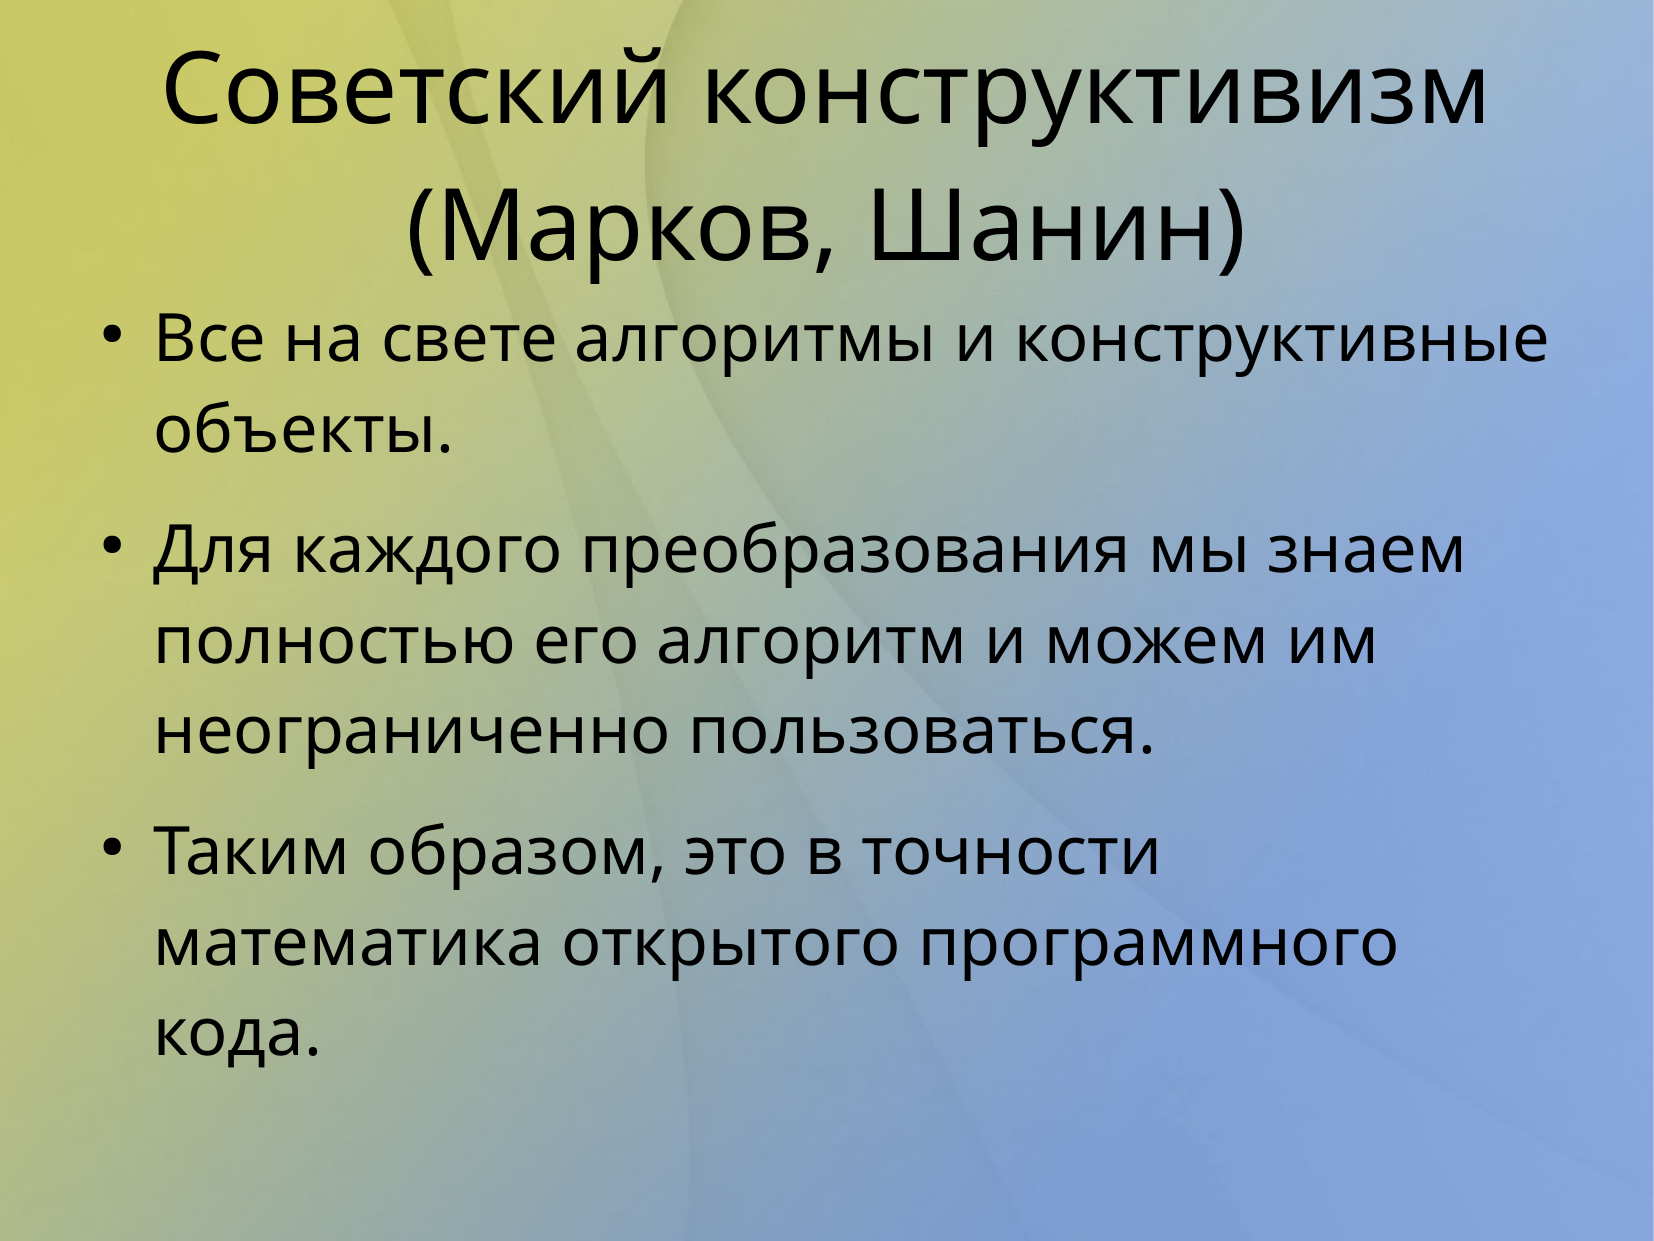

# Советский конструктивизм (Марков, Шанин)
Все на свете алгоритмы и конструктивные объекты.
Для каждого преобразования мы знаем полностью его алгоритм и можем им неограниченно пользоваться.
Таким образом, это в точности математика открытого программного кода.